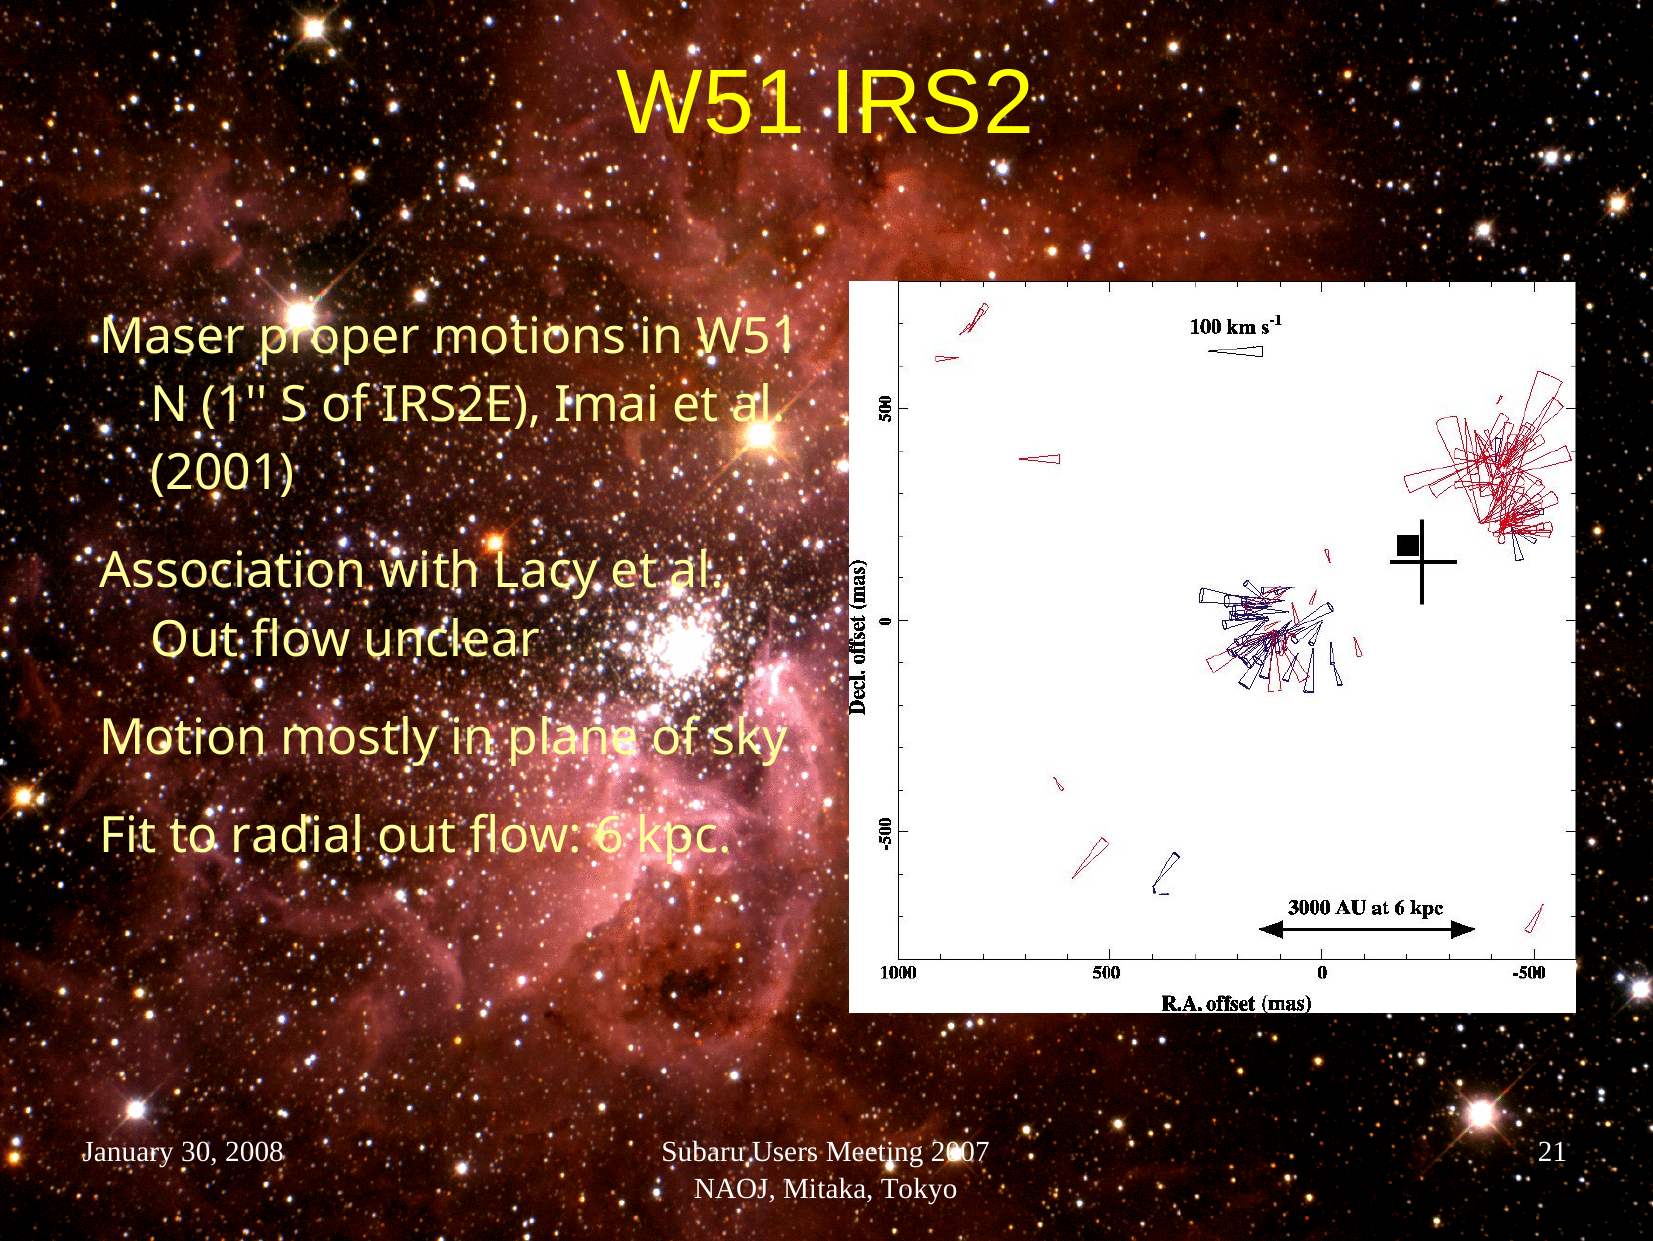

# W51 IRS2
Maser proper motions in W51 N (1'' S of IRS2E)‏, Imai et al. (2001)
Association with Lacy et al. Out flow unclear
Motion mostly in plane of sky
Fit to radial out flow: 6 kpc.
21